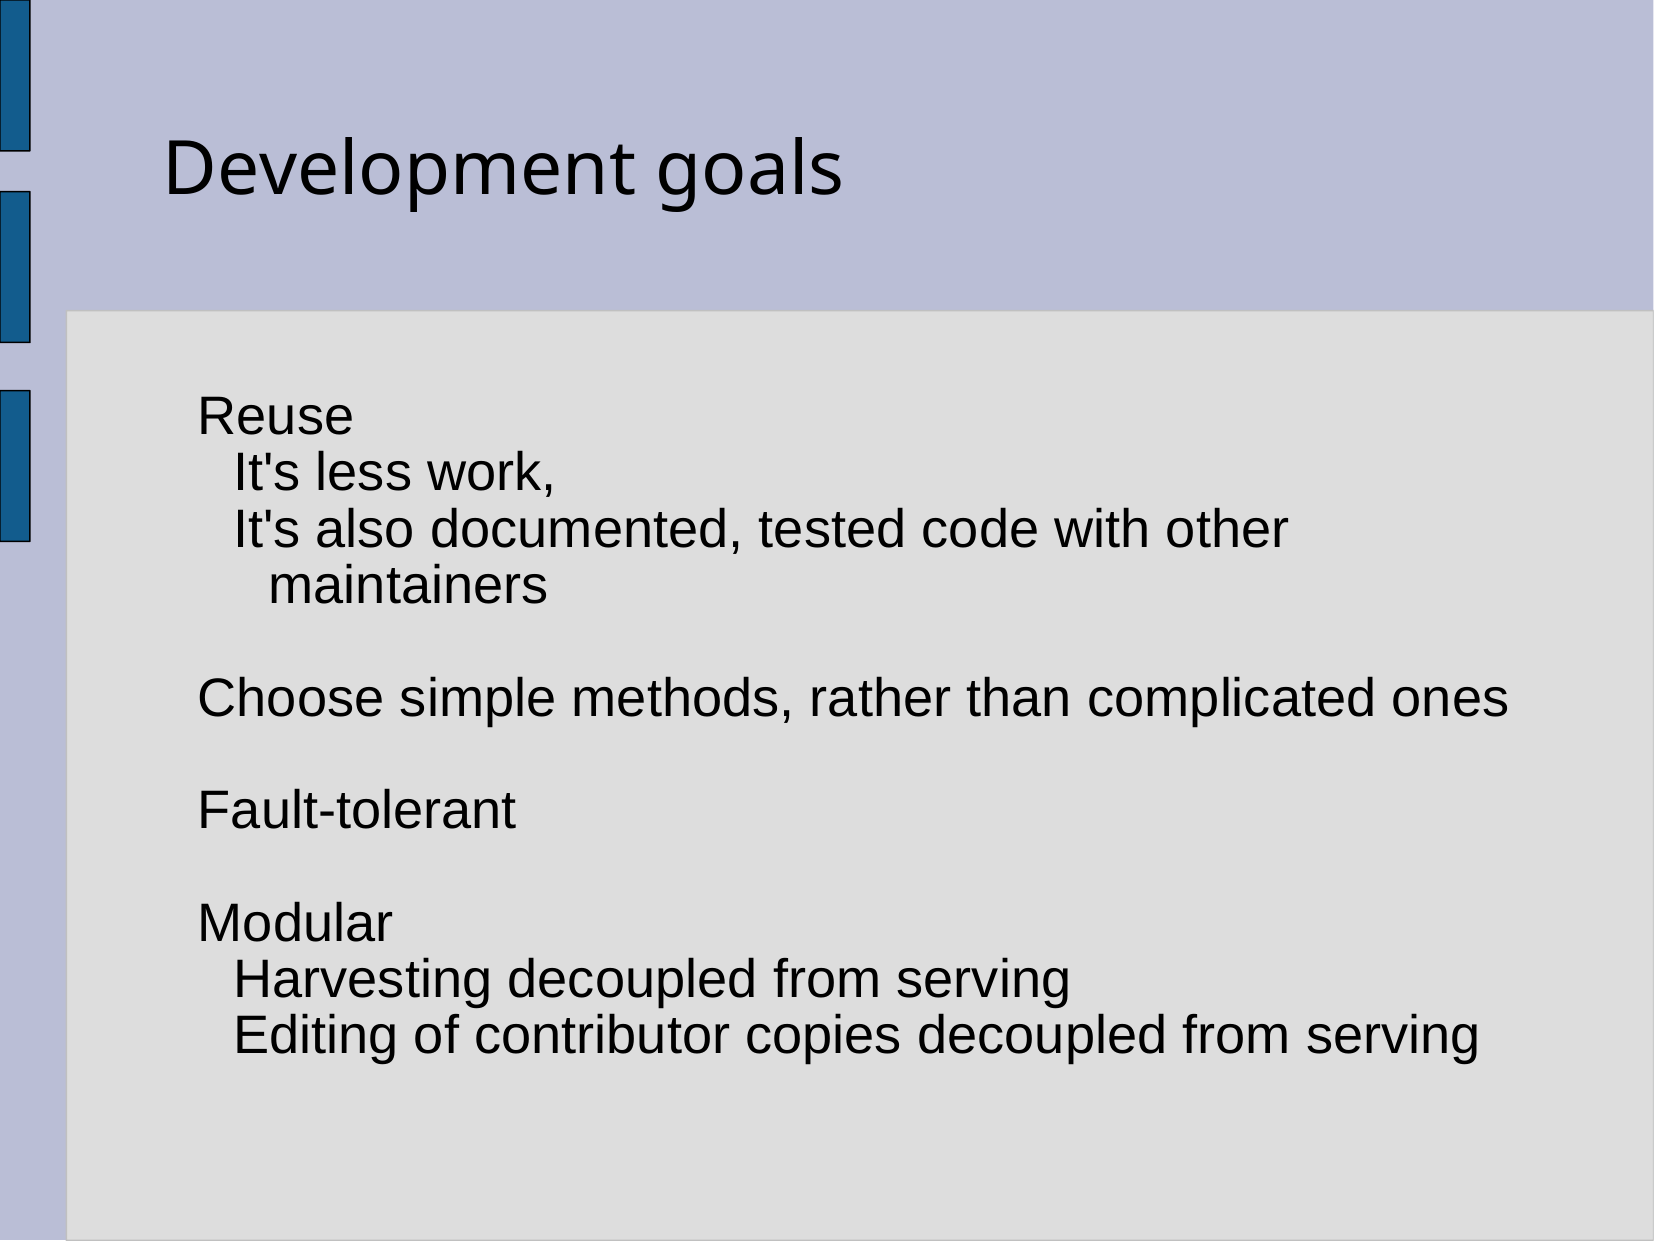

Development goals
Reuse
It's less work,
It's also documented, tested code with other maintainers
Choose simple methods, rather than complicated ones
Fault-tolerant
Modular
Harvesting decoupled from serving
Editing of contributor copies decoupled from serving